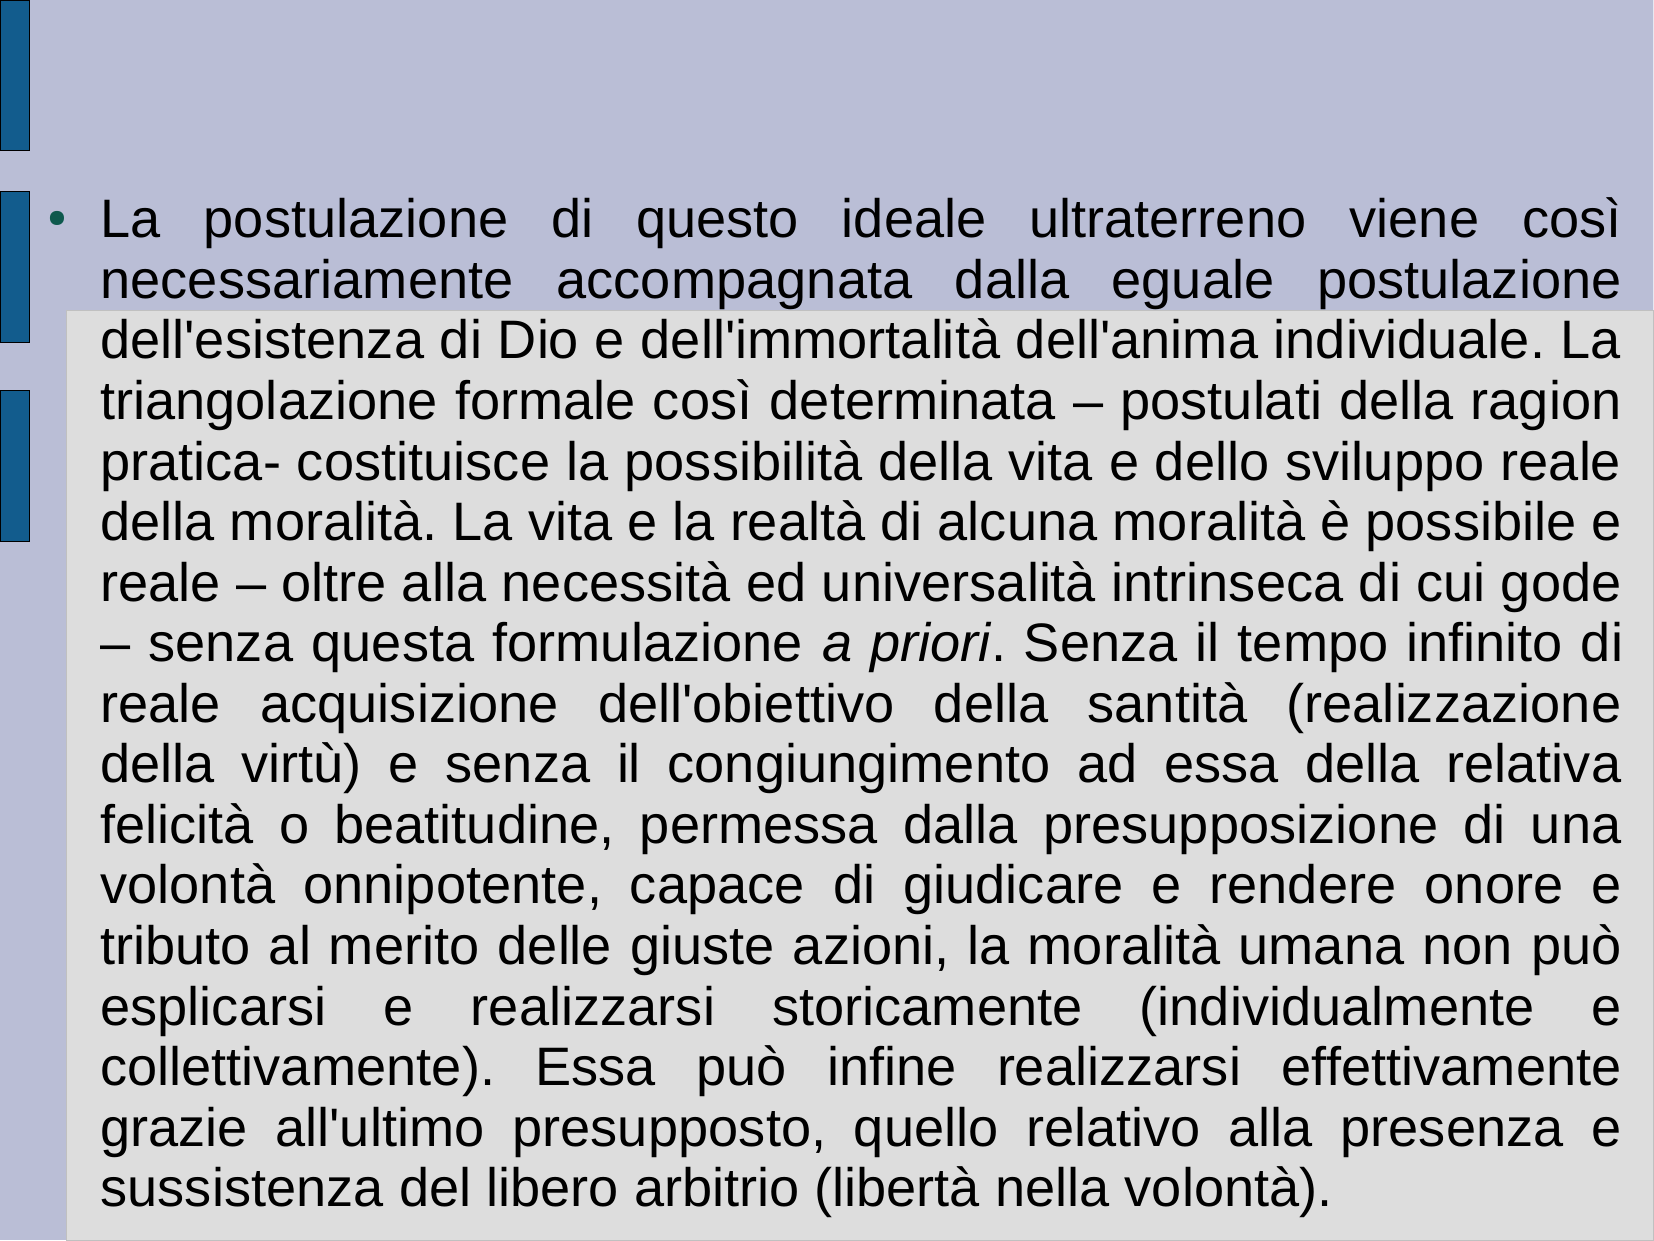

#
La postulazione di questo ideale ultraterreno viene così necessariamente accompagnata dalla eguale postulazione dell'esistenza di Dio e dell'immortalità dell'anima individuale. La triangolazione formale così determinata – postulati della ragion pratica- costituisce la possibilità della vita e dello sviluppo reale della moralità. La vita e la realtà di alcuna moralità è possibile e reale – oltre alla necessità ed universalità intrinseca di cui gode – senza questa formulazione a priori. Senza il tempo infinito di reale acquisizione dell'obiettivo della santità (realizzazione della virtù) e senza il congiungimento ad essa della relativa felicità o beatitudine, permessa dalla presupposizione di una volontà onnipotente, capace di giudicare e rendere onore e tributo al merito delle giuste azioni, la moralità umana non può esplicarsi e realizzarsi storicamente (individualmente e collettivamente). Essa può infine realizzarsi effettivamente grazie all'ultimo presupposto, quello relativo alla presenza e sussistenza del libero arbitrio (libertà nella volontà).